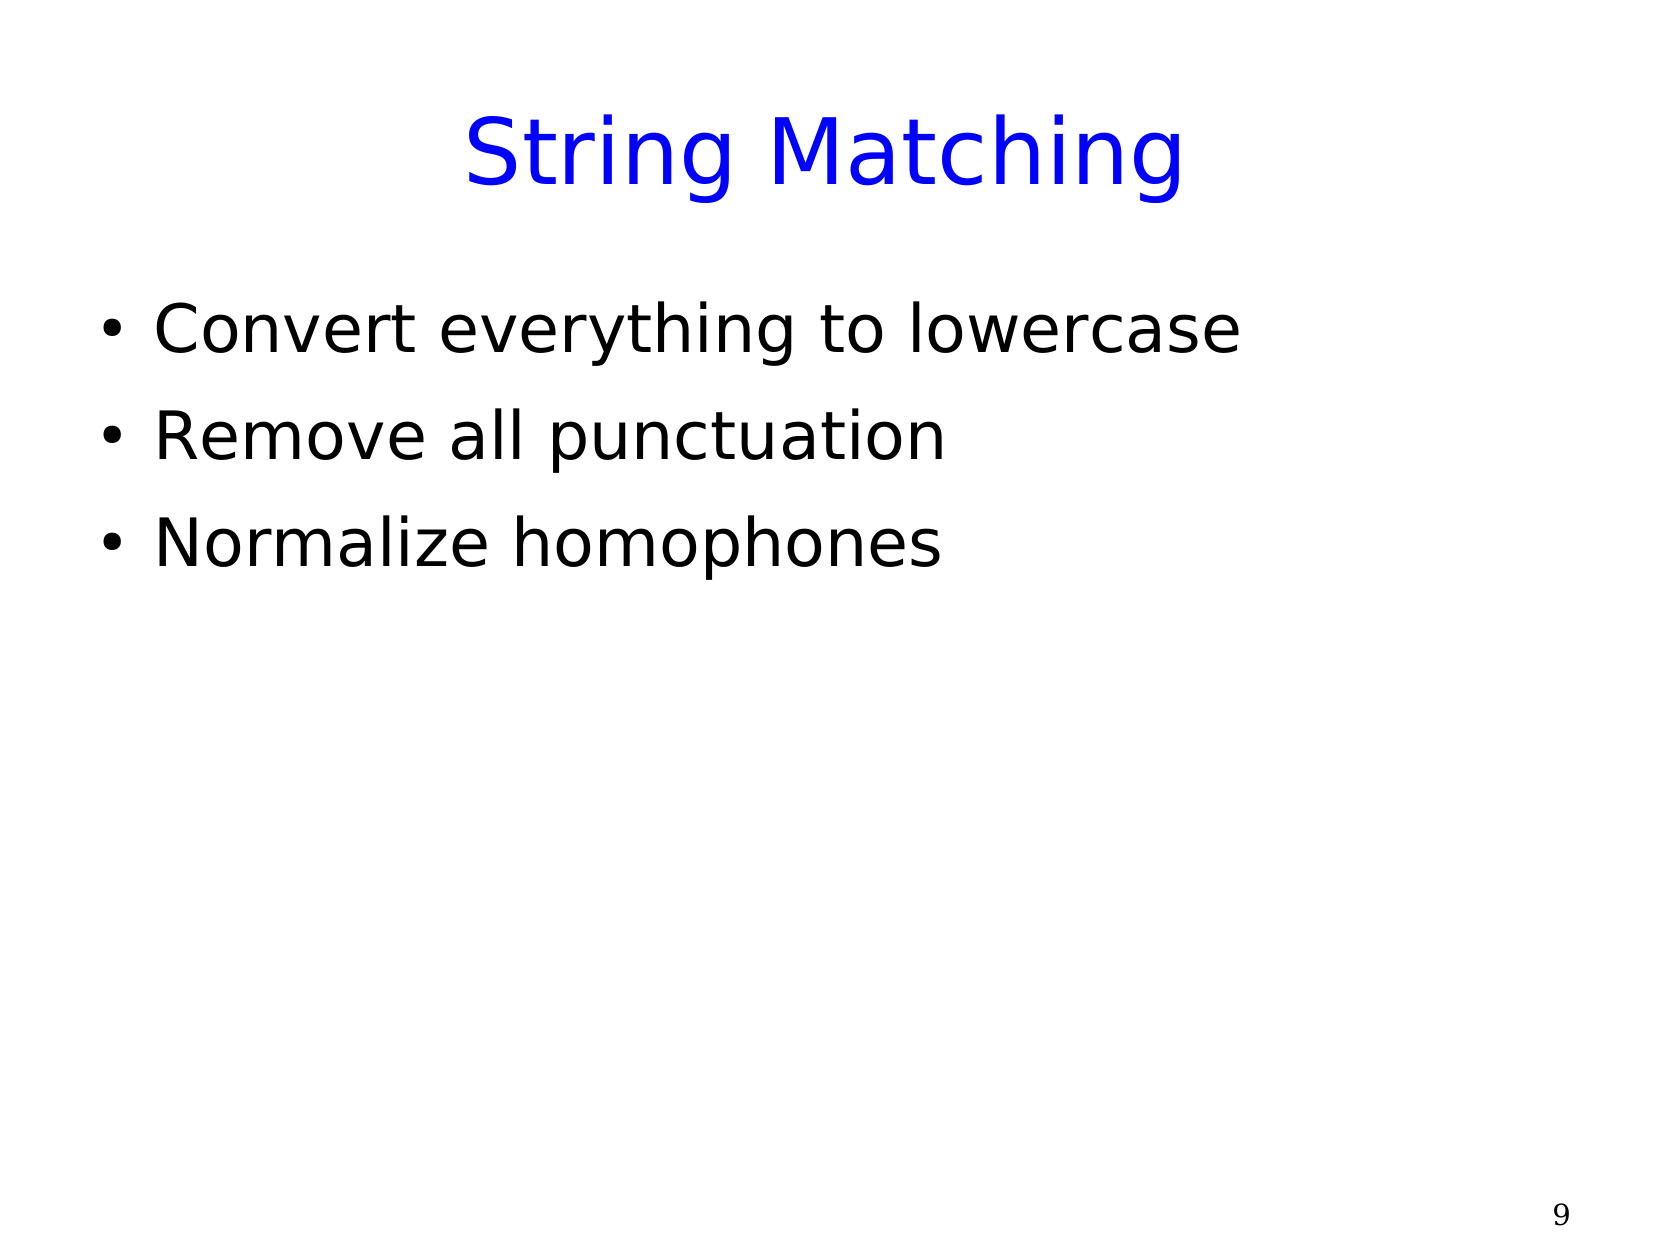

# String Matching
Convert everything to lowercase
Remove all punctuation
Normalize homophones
9